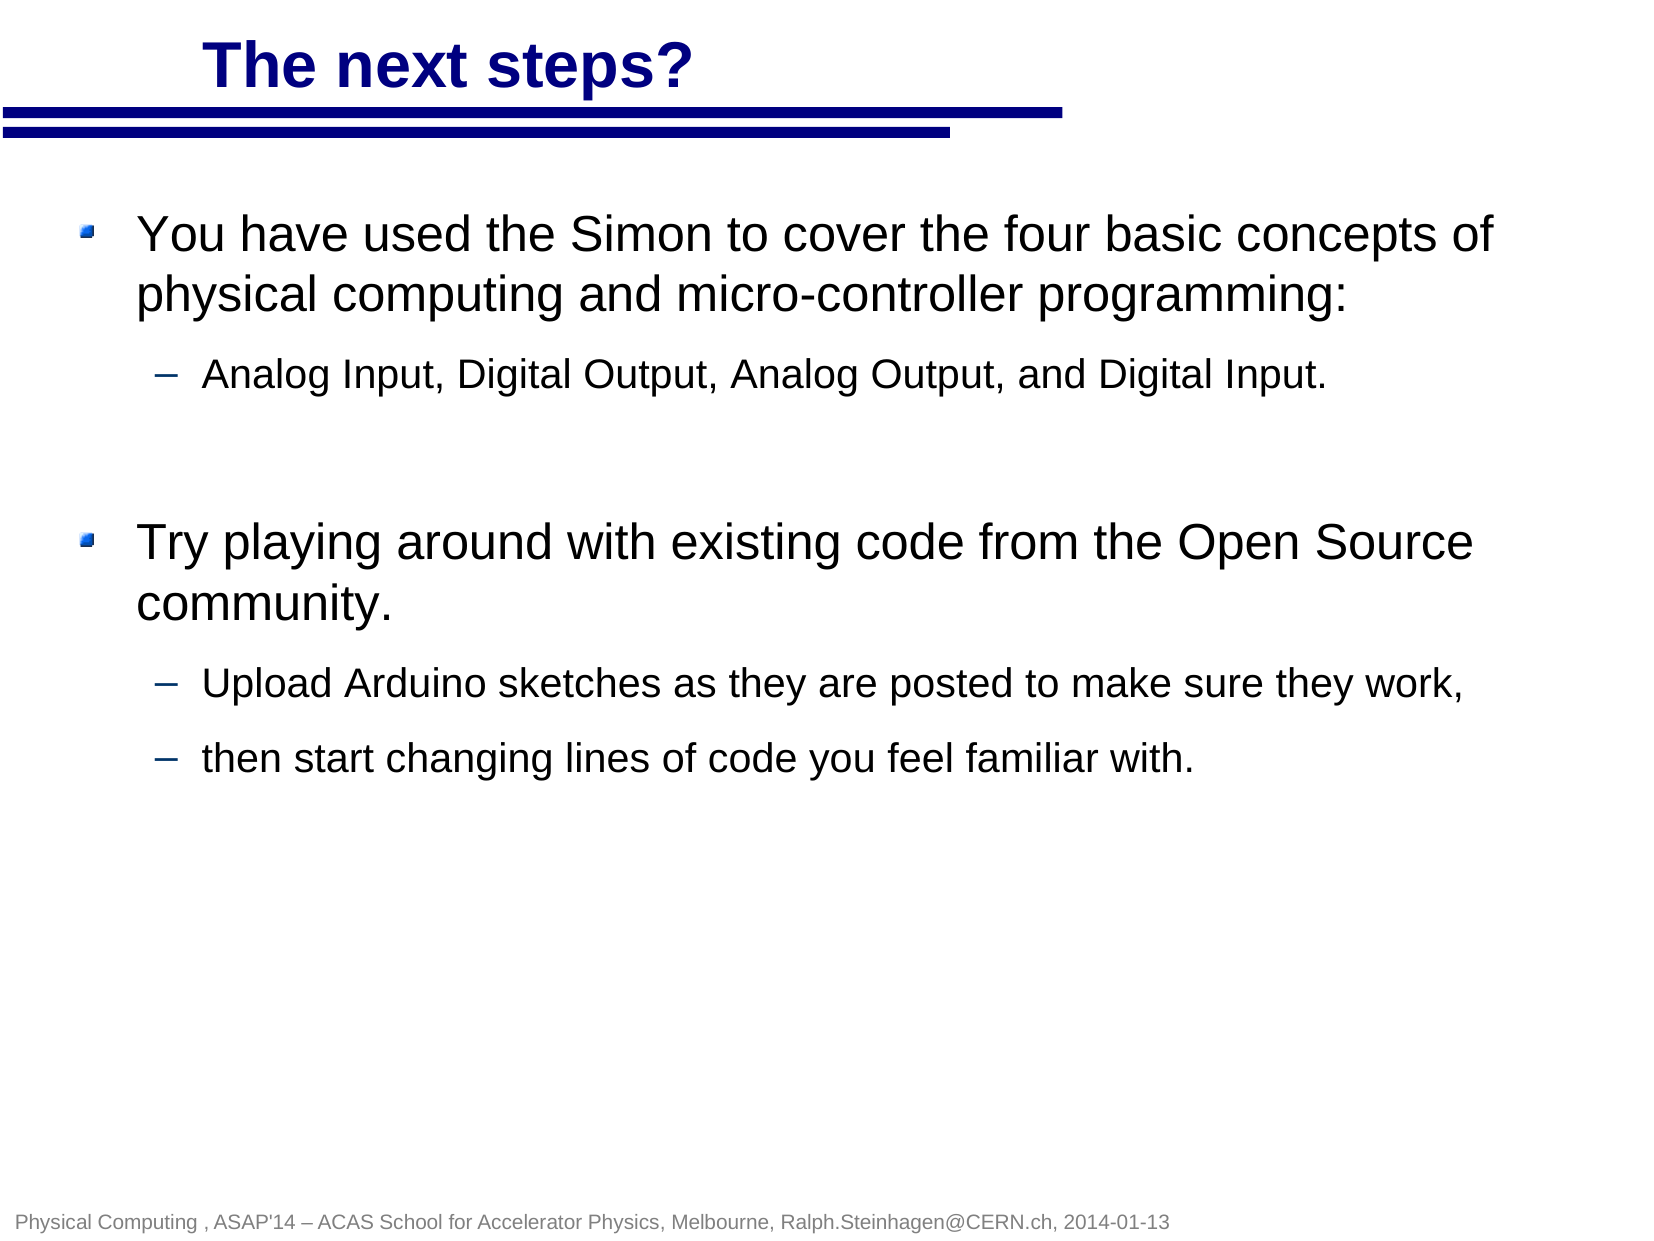

# The next steps?
You have used the Simon to cover the four basic concepts of physical computing and micro-controller programming:
Analog Input, Digital Output, Analog Output, and Digital Input.
Try playing around with existing code from the Open Source community.
Upload Arduino sketches as they are posted to make sure they work,
then start changing lines of code you feel familiar with.